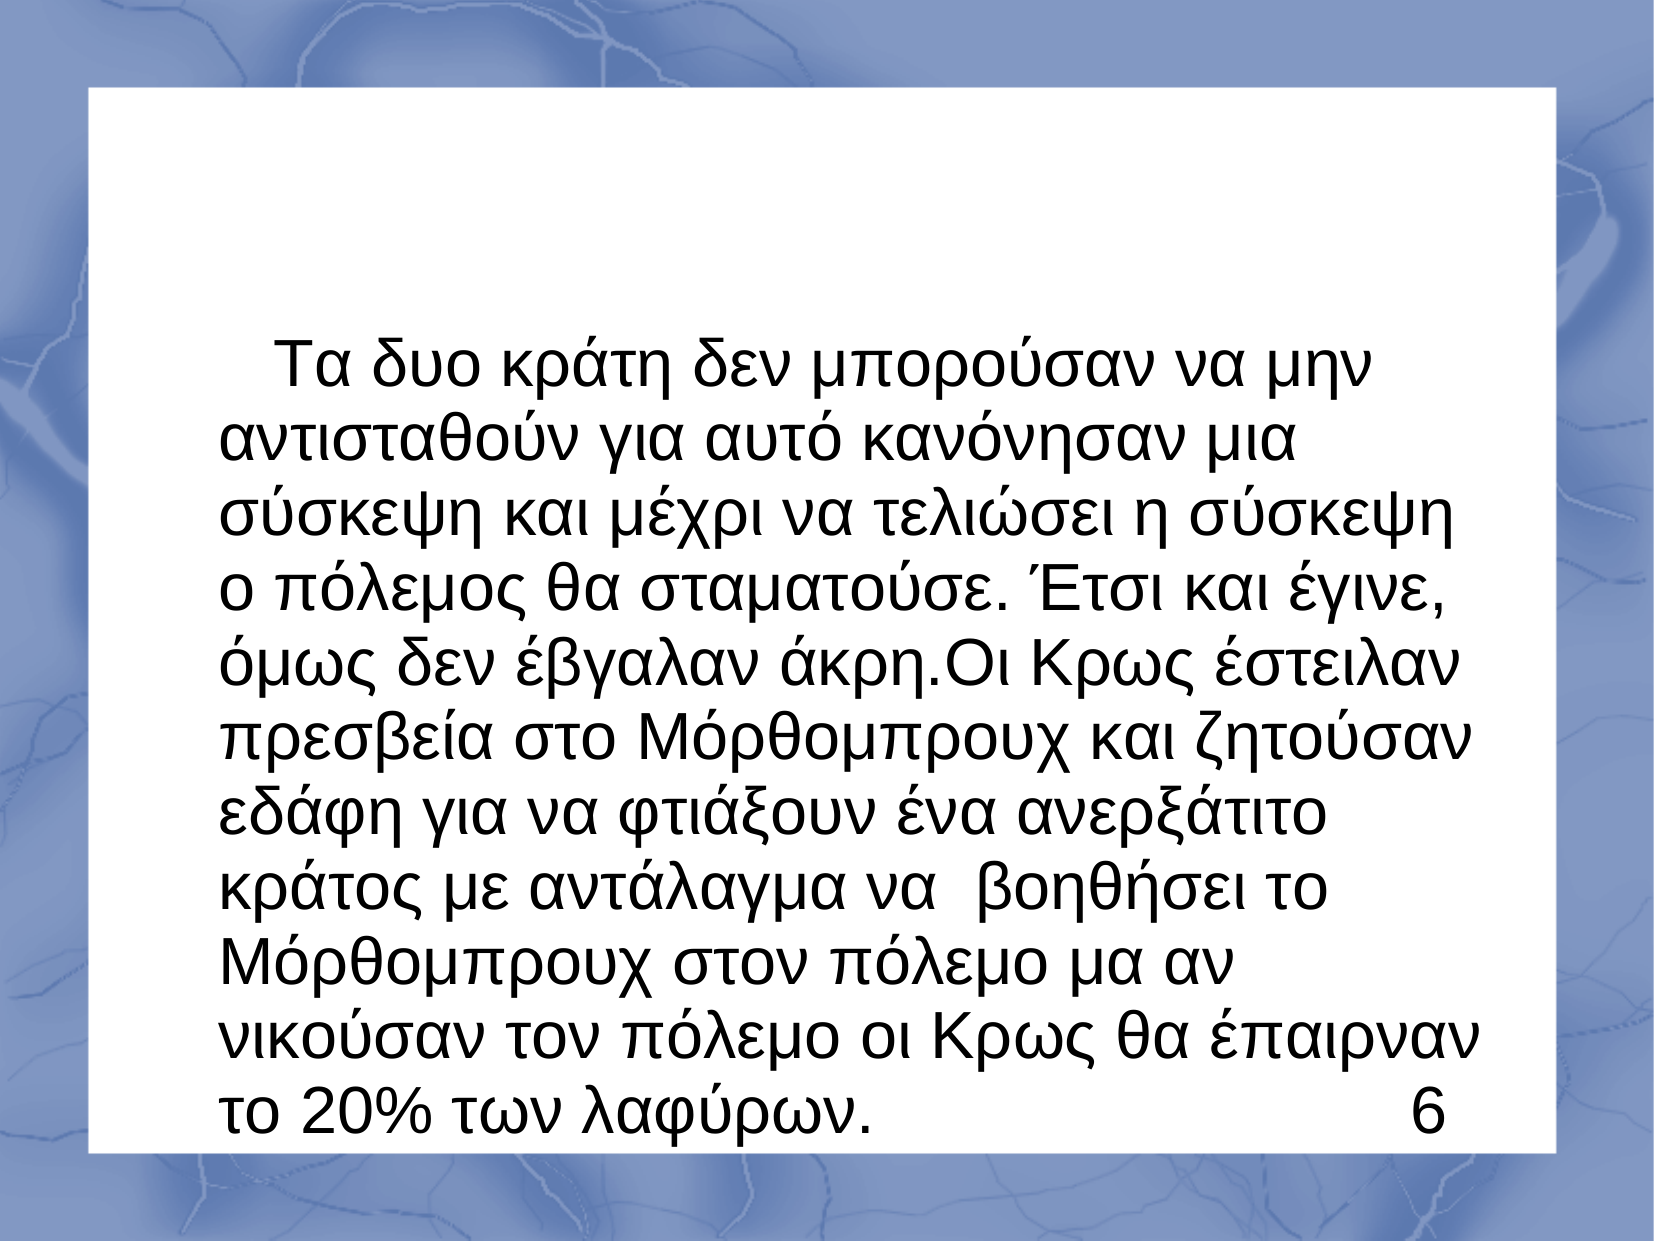

#
 Τα δυο κράτη δεν μπορούσαν να μην αντισταθούν για αυτό κανόνησαν μια σύσκεψη και μέχρι να τελιώσει η σύσκεψη ο πόλεμος θα σταματούσε. Έτσι και έγινε, όμως δεν έβγαλαν άκρη.Οι Κρως έστειλαν πρεσβεία στο Μόρθομπρουχ και ζητούσαν εδάφη για να φτιάξουν ένα ανερξάτιτο κράτος με αντάλαγμα να βοηθήσει το Μόρθομπρουχ στον πόλεμο μα αν νικούσαν τον πόλεμο οι Κρως θα έπαιρναν το 20% των λαφύρων. 6